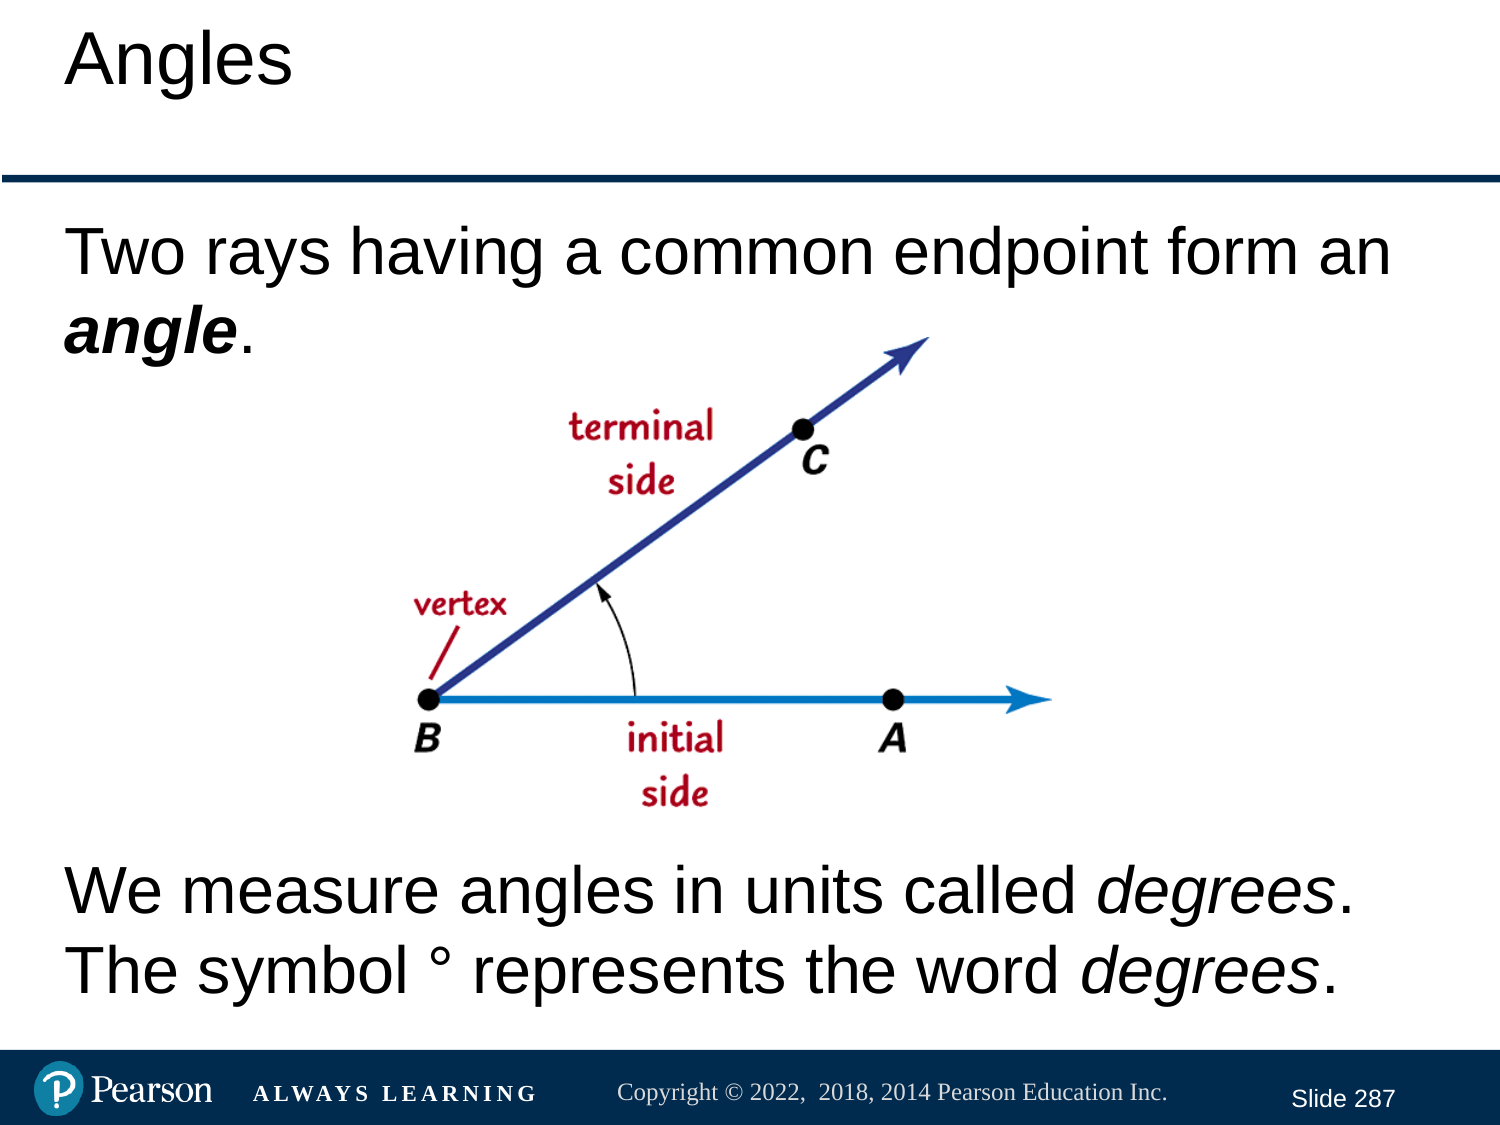

# Angles
Two rays having a common endpoint form an angle.
We measure angles in units called degrees. The symbol ° represents the word degrees.